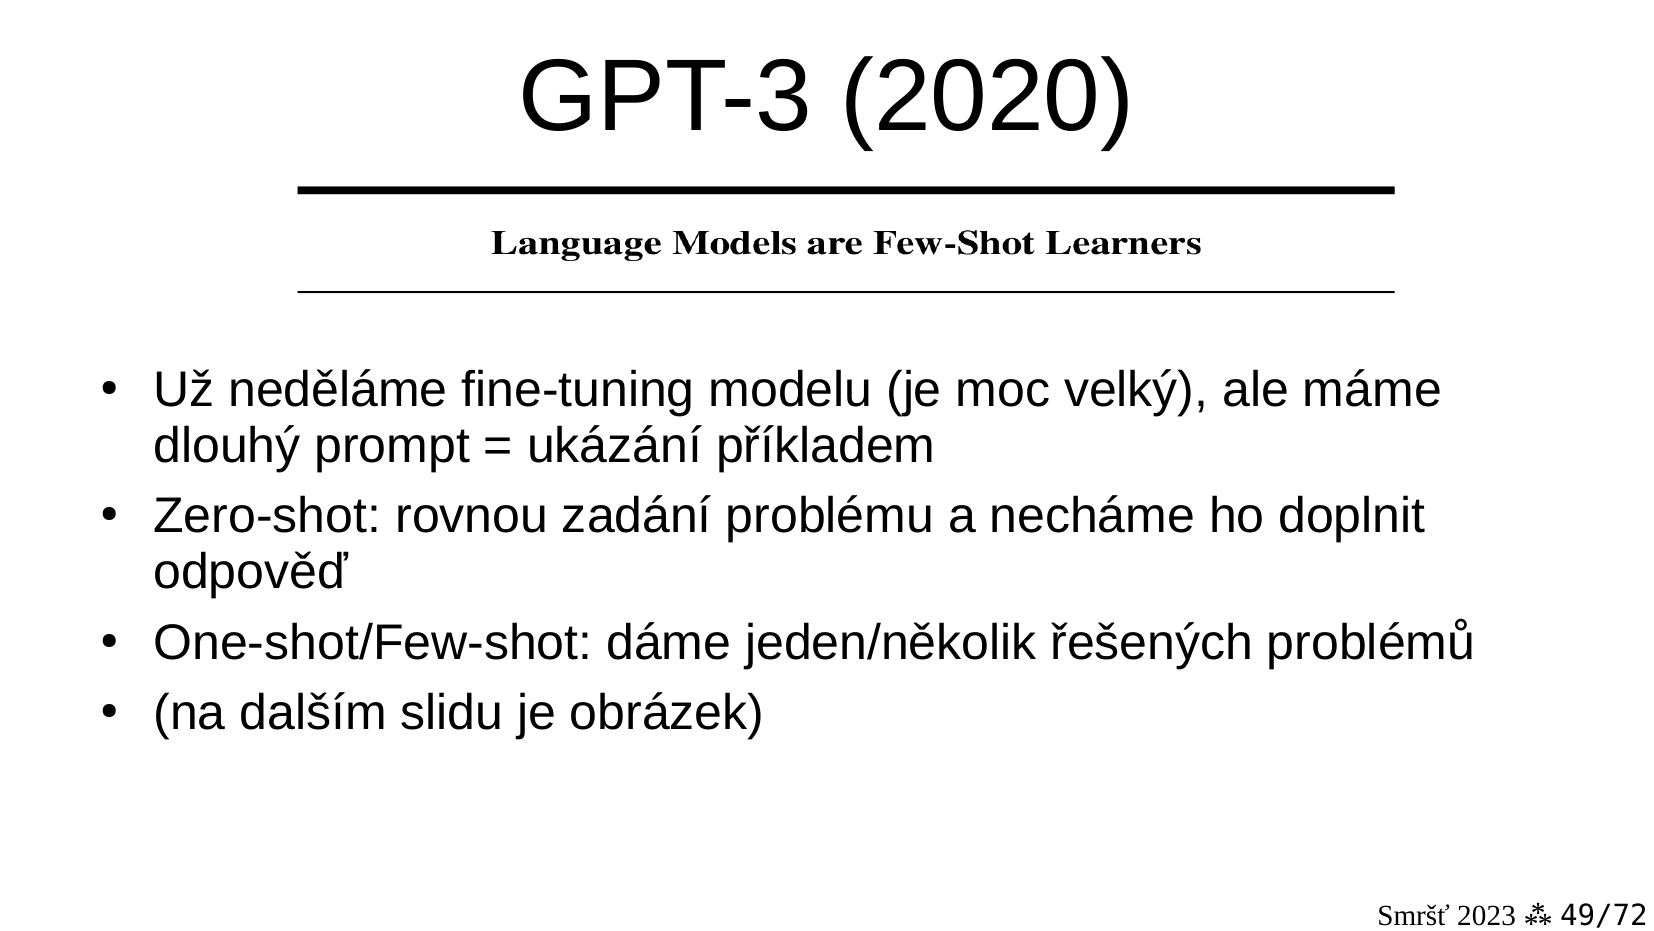

# GPT-3 (2020)
Už neděláme fine-tuning modelu (je moc velký), ale máme dlouhý prompt = ukázání příkladem
Zero-shot: rovnou zadání problému a necháme ho doplnit odpověď
One-shot/Few-shot: dáme jeden/několik řešených problémů
(na dalším slidu je obrázek)
49